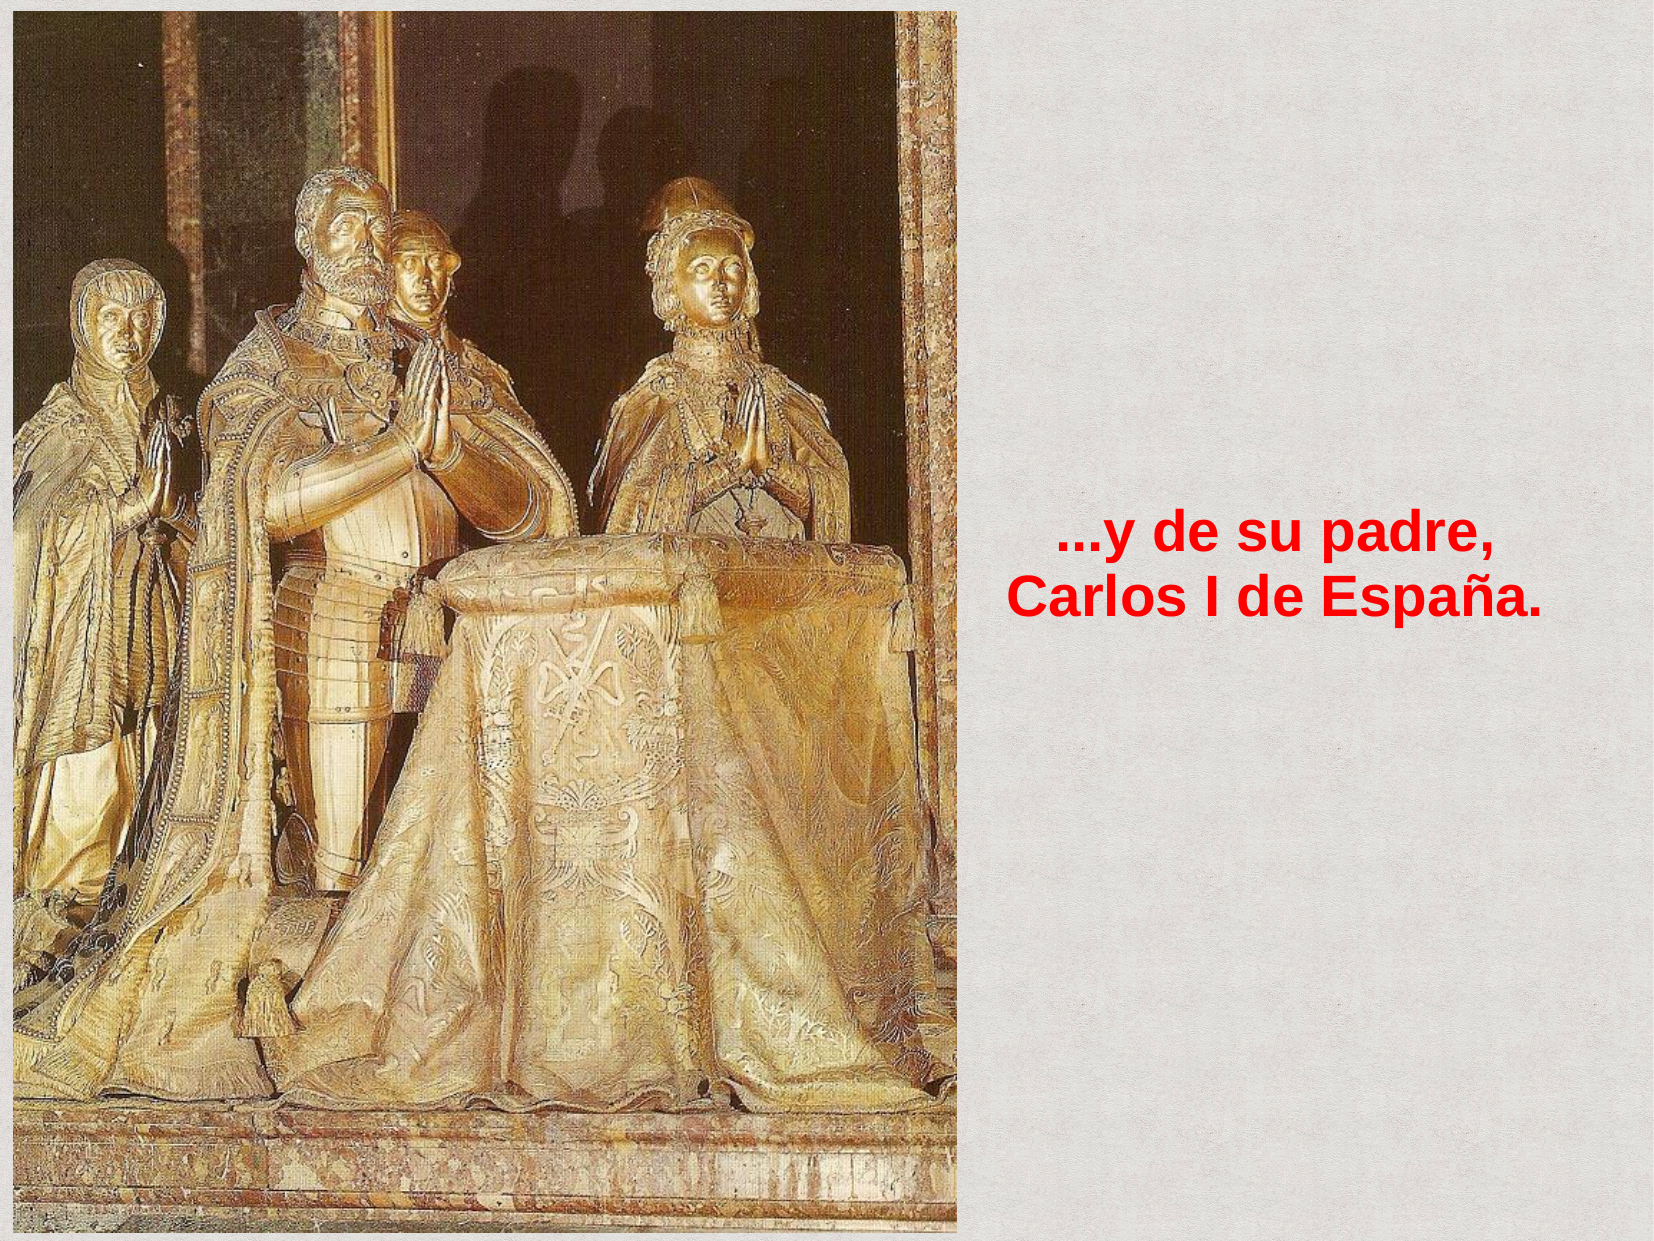

# ...y de su padre, Carlos I de España.